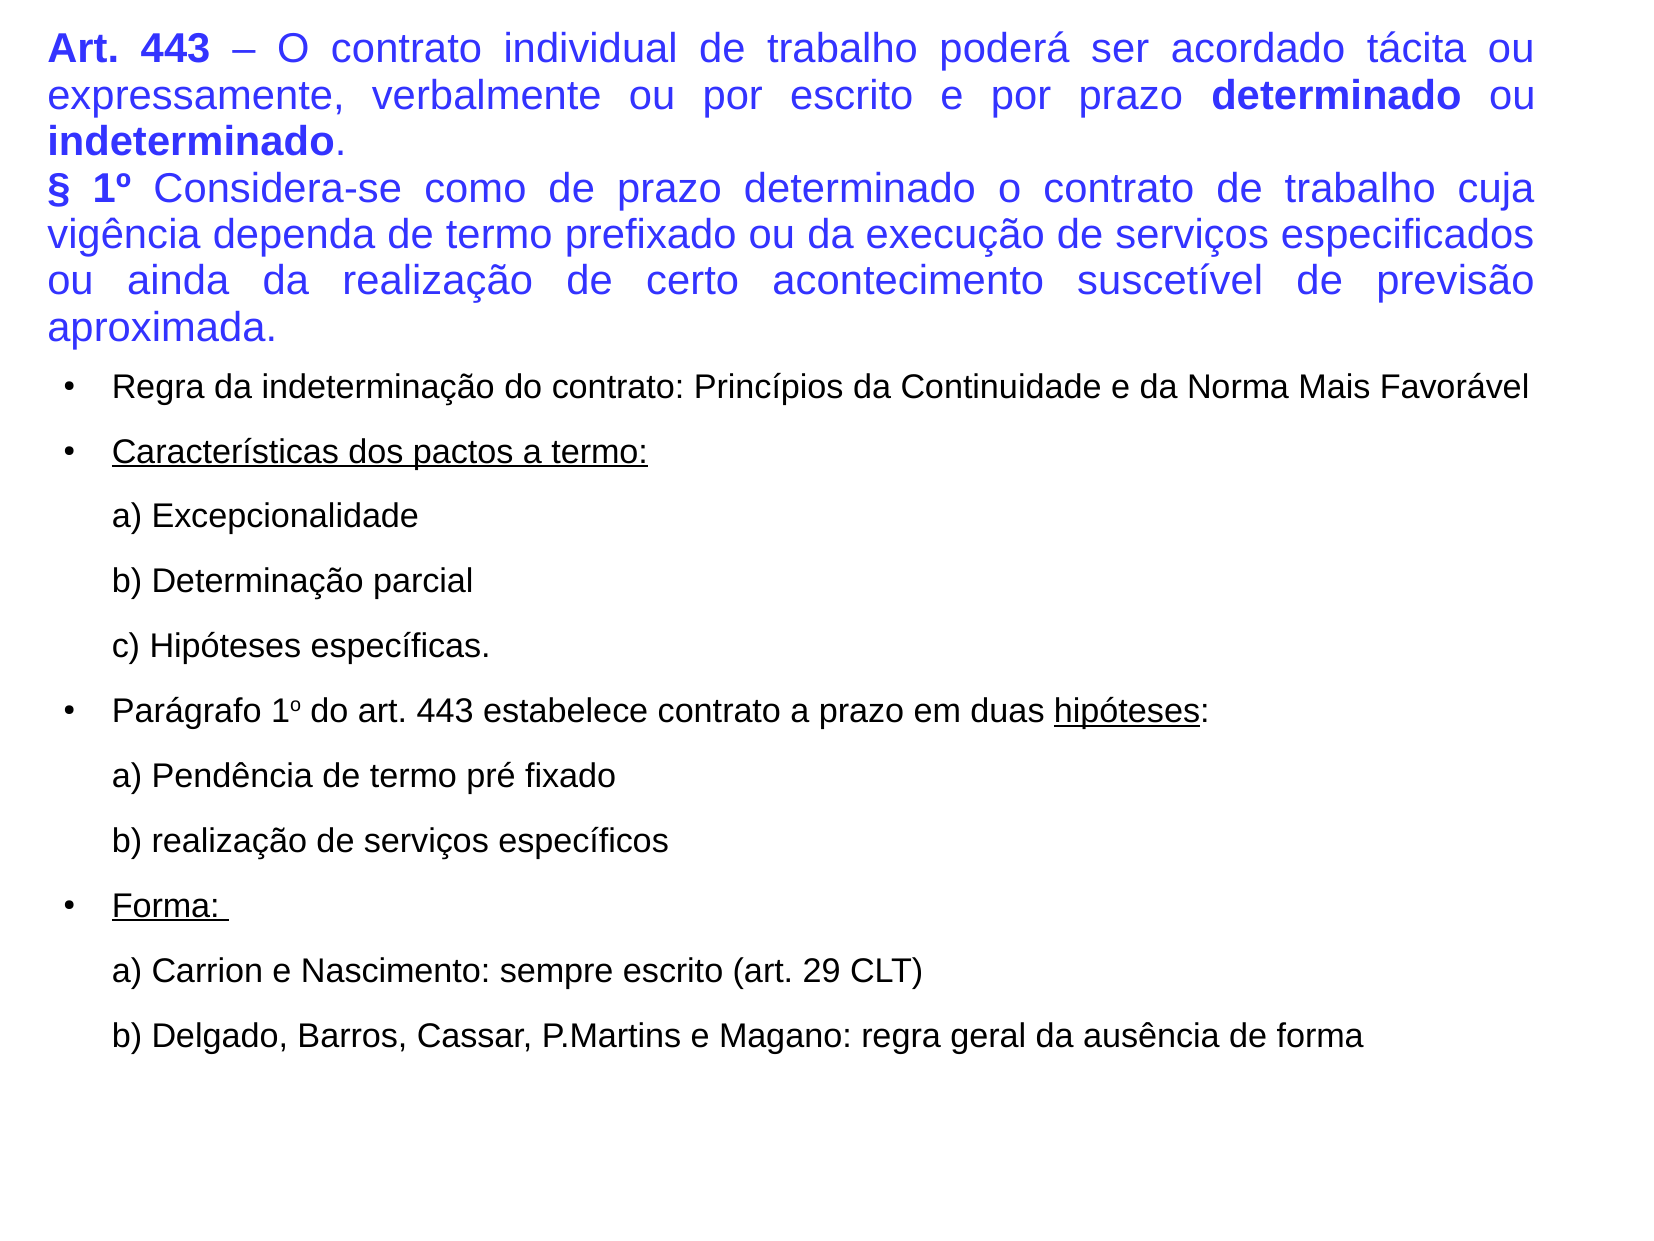

Art. 443 – O contrato individual de trabalho poderá ser acordado tácita ou expressamente, verbalmente ou por escrito e por prazo determinado ou indeterminado.
§ 1º Considera-se como de prazo determinado o contrato de trabalho cuja vigência dependa de termo prefixado ou da execução de serviços especificados ou ainda da realização de certo acontecimento suscetível de previsão aproximada.
# Regra da indeterminação do contrato: Princípios da Continuidade e da Norma Mais Favorável
Características dos pactos a termo:
a) Excepcionalidade
b) Determinação parcial
c) Hipóteses específicas.
Parágrafo 1o do art. 443 estabelece contrato a prazo em duas hipóteses:
a) Pendência de termo pré fixado
b) realização de serviços específicos
Forma:
a) Carrion e Nascimento: sempre escrito (art. 29 CLT)
b) Delgado, Barros, Cassar, P.Martins e Magano: regra geral da ausência de forma